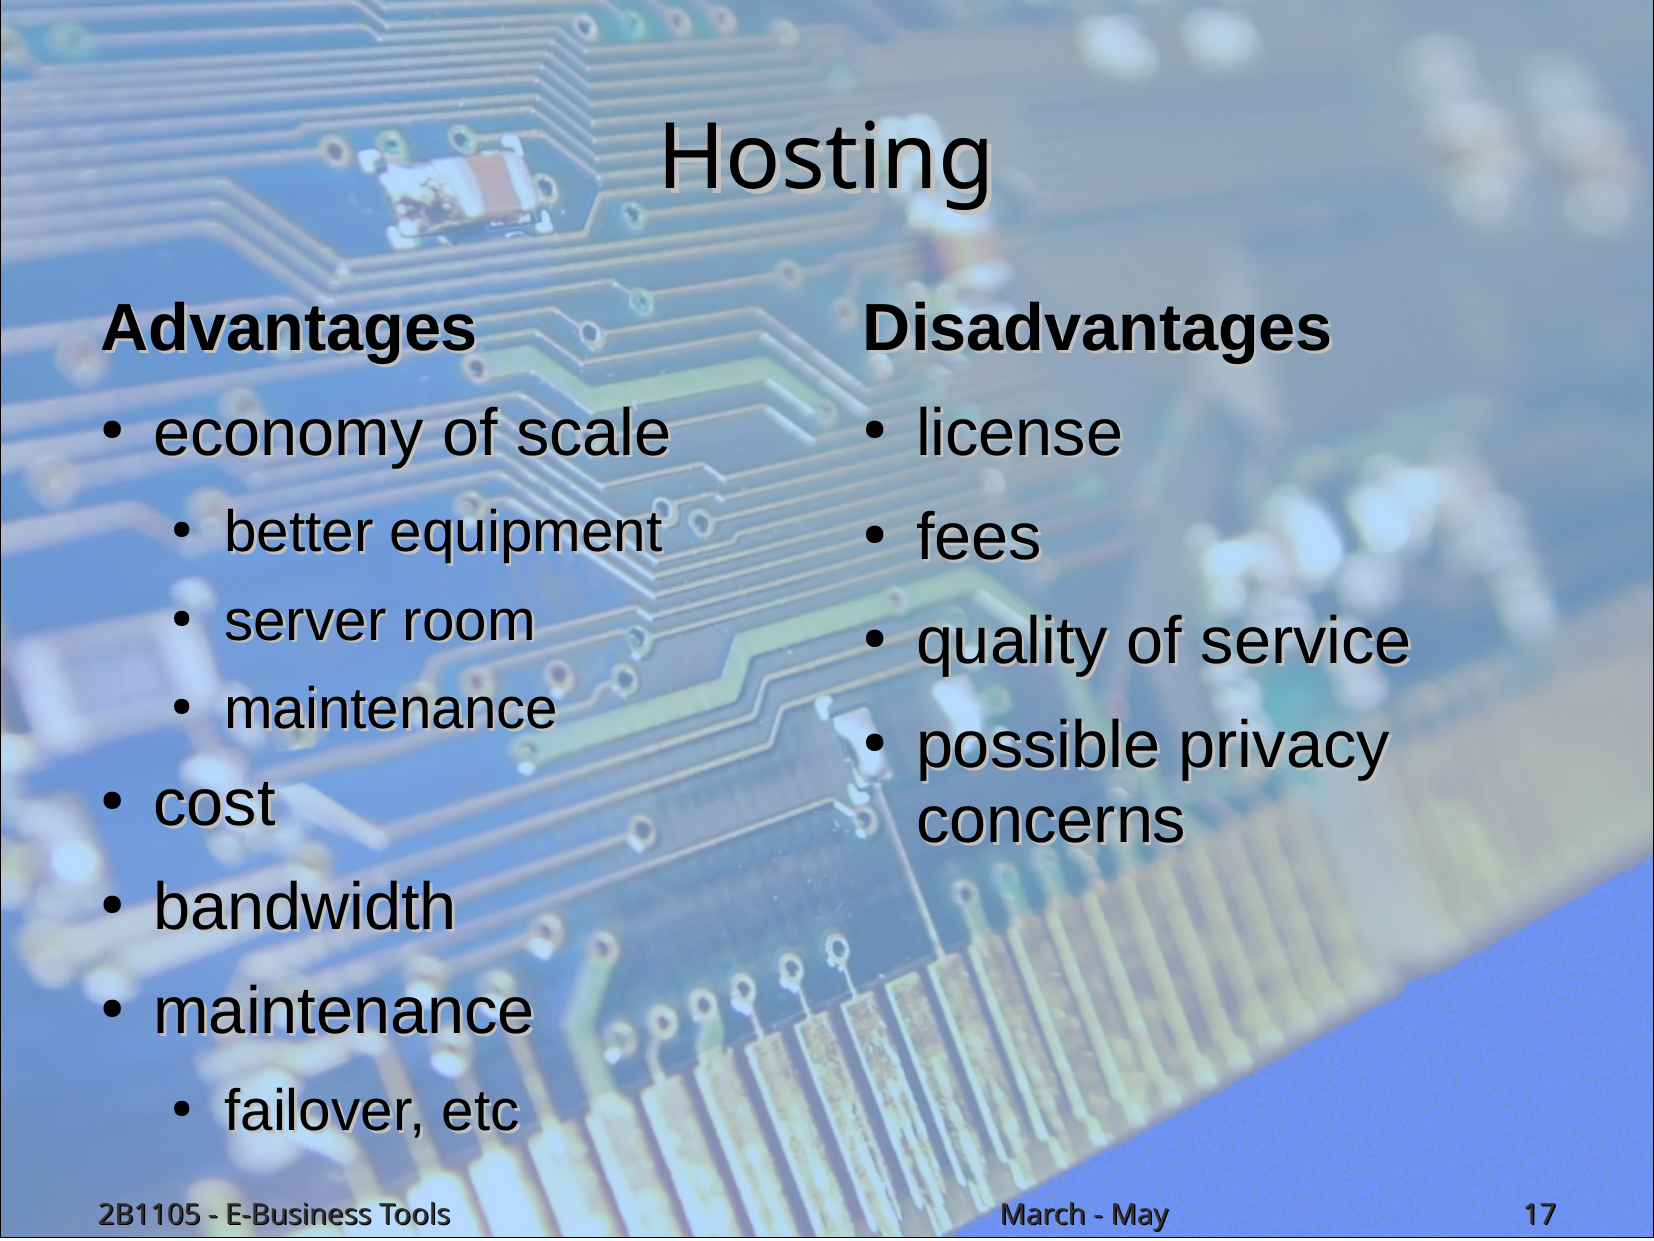

# Hosting
Advantages
economy of scale
better equipment
server room
maintenance
cost
bandwidth
maintenance
failover, etc
Disadvantages
license
fees
quality of service
possible privacy
concerns